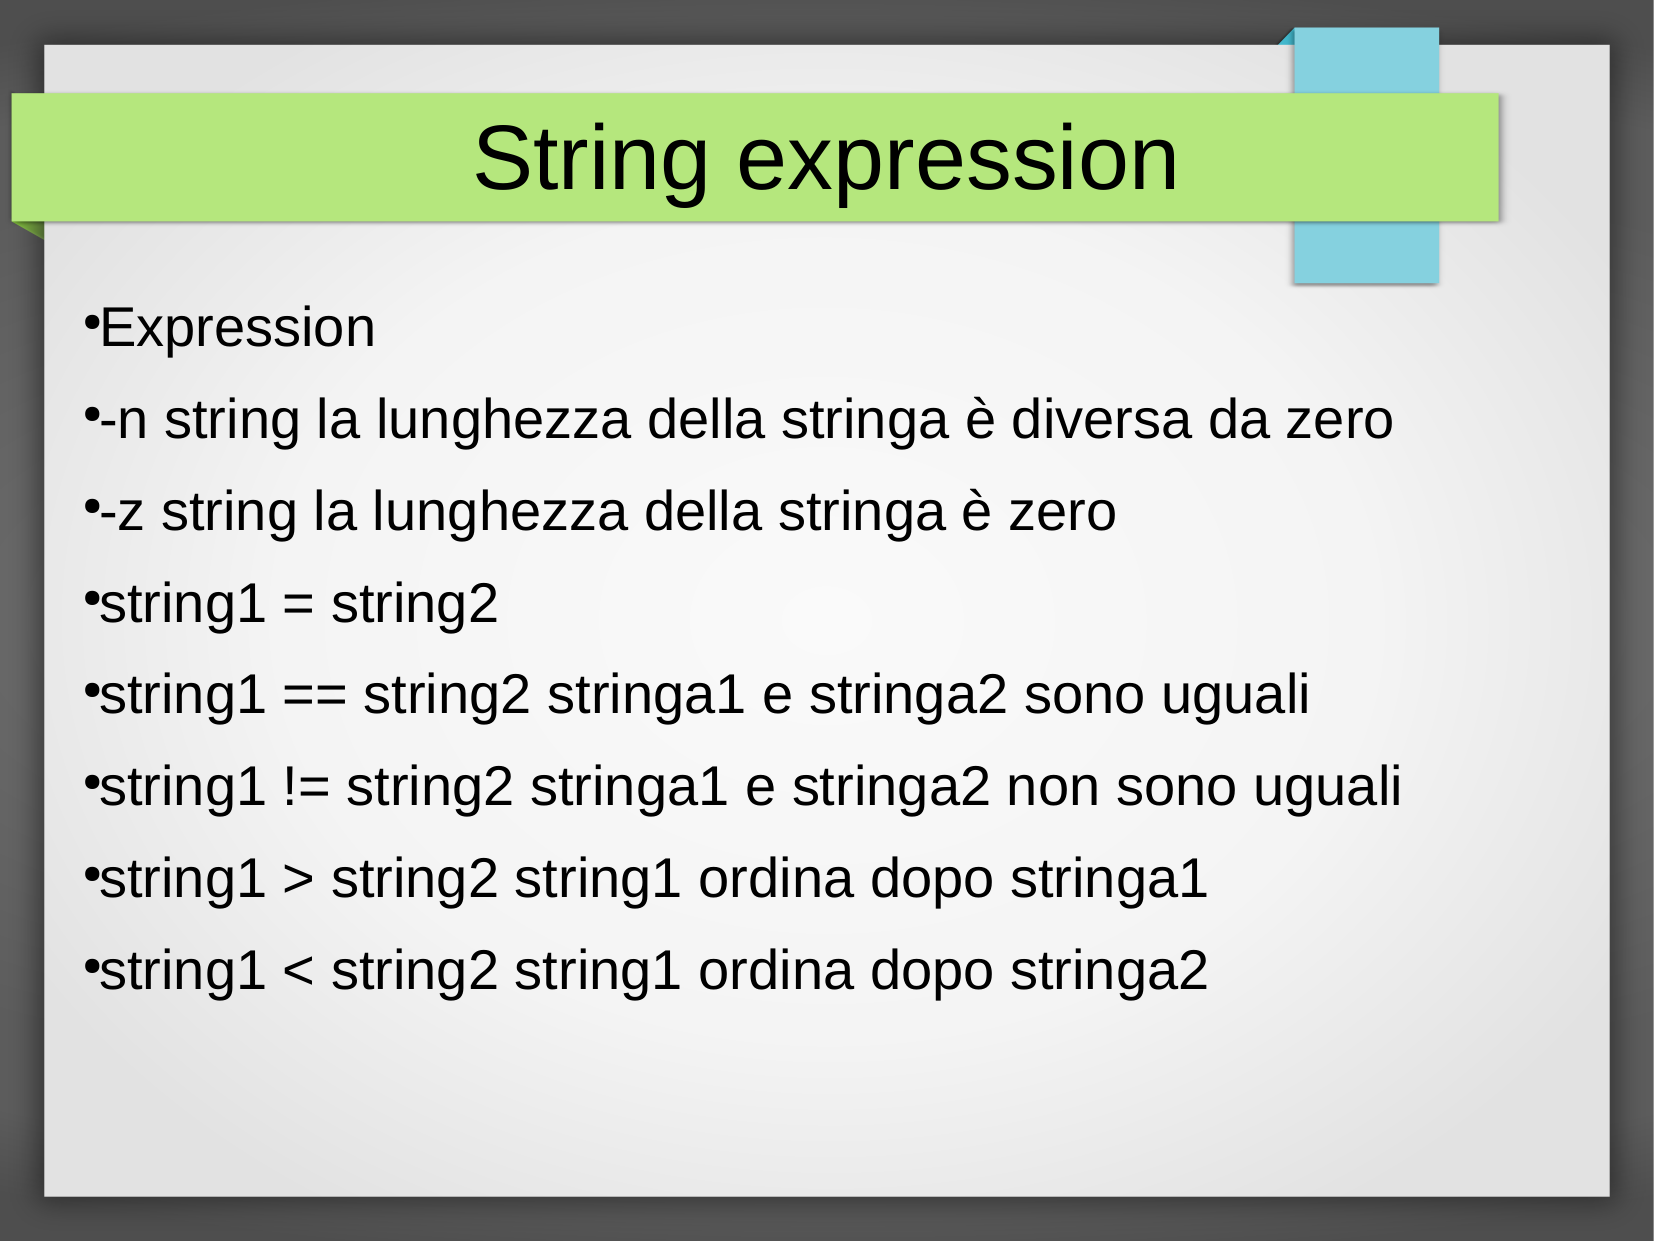

# String expression
Expression
-n string la lunghezza della stringa è diversa da zero
-z string la lunghezza della stringa è zero
string1 = string2
string1 == string2 stringa1 e stringa2 sono uguali
string1 != string2 stringa1 e stringa2 non sono uguali
string1 > string2 string1 ordina dopo stringa1
string1 < string2 string1 ordina dopo stringa2